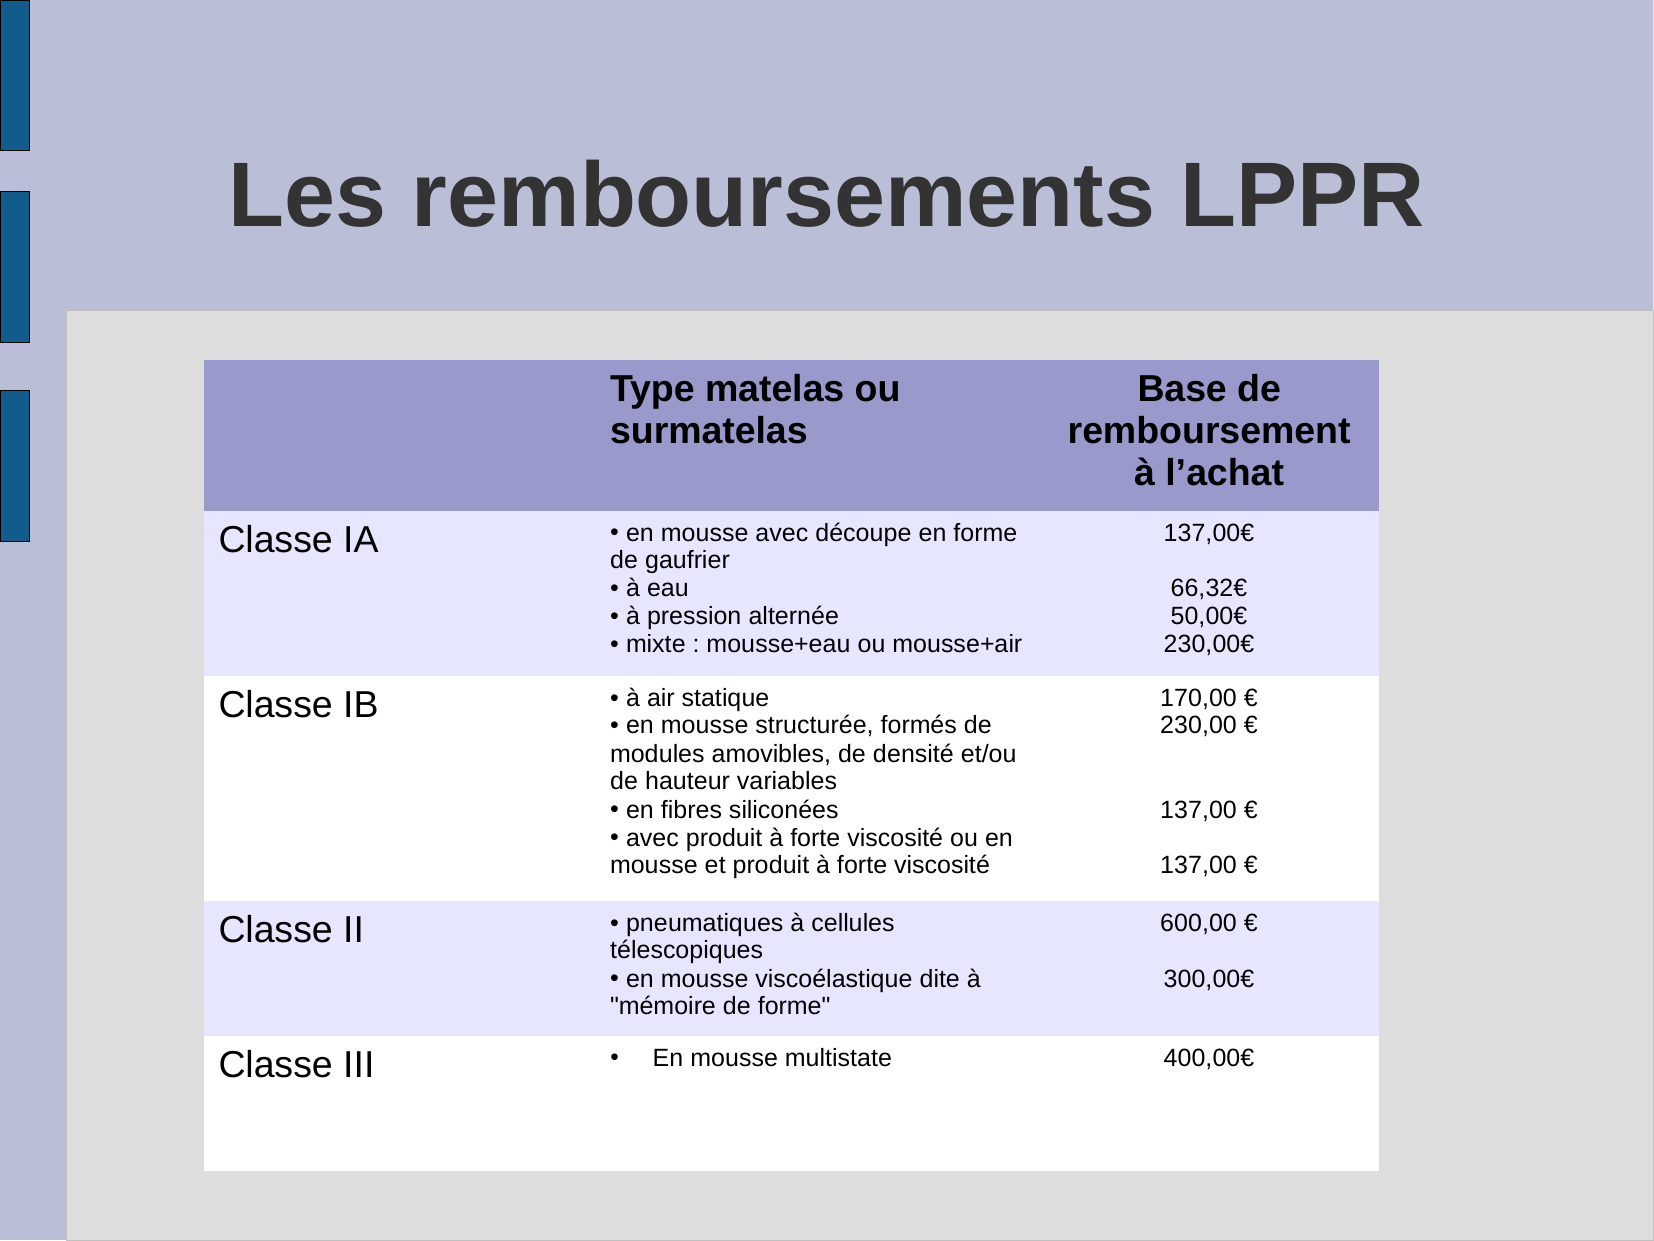

# Les remboursements LPPR
| | Type matelas ou surmatelas | Base de remboursement à l’achat |
| --- | --- | --- |
| Classe IA | en mousse avec découpe en forme de gaufrier à eau à pression alternée mixte : mousse+eau ou mousse+air | 137,00€ 66,32€ 50,00€ 230,00€ |
| Classe IB | à air statique en mousse structurée, formés de modules amovibles, de densité et/ou de hauteur variables en fibres siliconées avec produit à forte viscosité ou en mousse et produit à forte viscosité | 170,00 € 230,00 € 137,00 € 137,00 € |
| Classe II | pneumatiques à cellules télescopiques en mousse viscoélastique dite à "mémoire de forme" | 600,00 € 300,00€ |
| Classe III | En mousse multistate | 400,00€ |